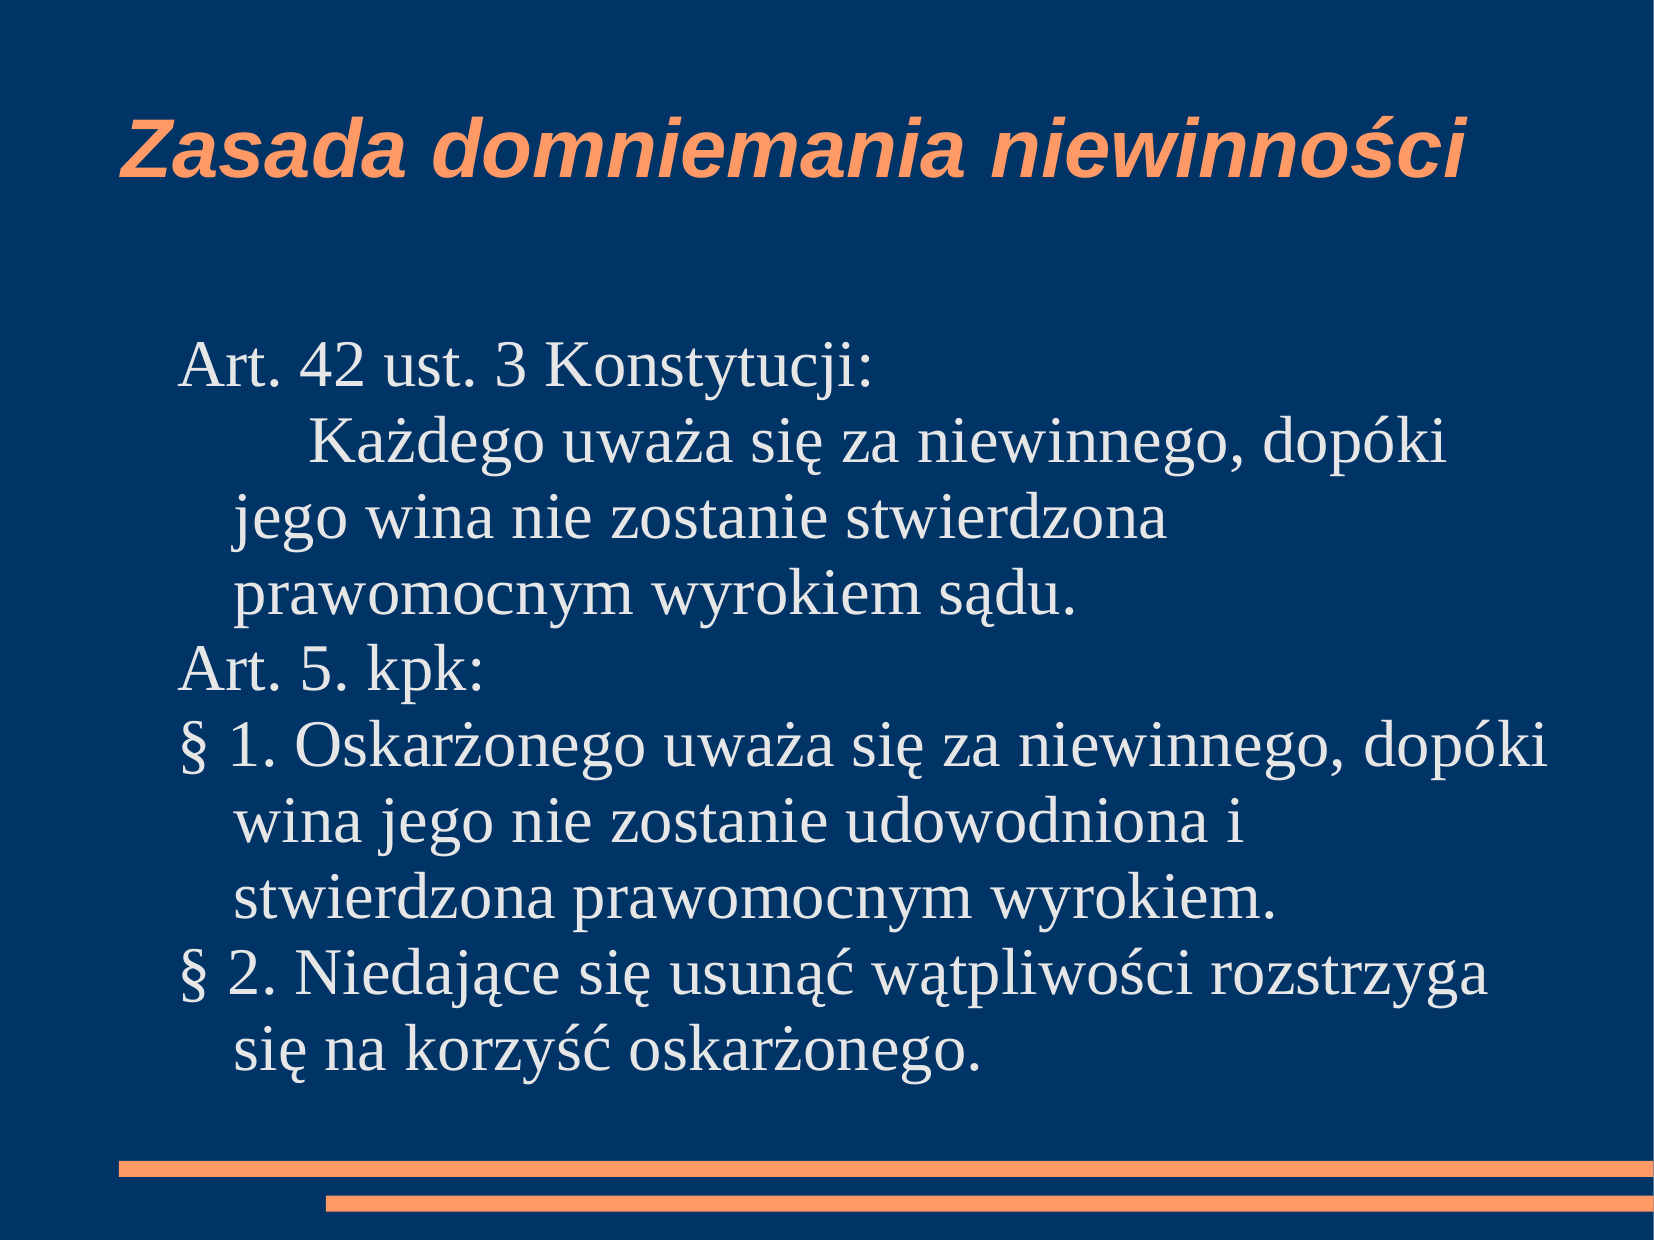

# Zasada domniemania niewinności
Art. 42 ust. 3 Konstytucji:
	Każdego uważa się za niewinnego, dopóki jego wina nie zostanie stwierdzona prawomocnym wyrokiem sądu.
Art. 5. kpk:
§ 1. Oskarżonego uważa się za niewinnego, dopóki wina jego nie zostanie udowodniona i stwierdzona prawomocnym wyrokiem.
§ 2. Niedające się usunąć wątpliwości rozstrzyga się na korzyść oskarżonego.